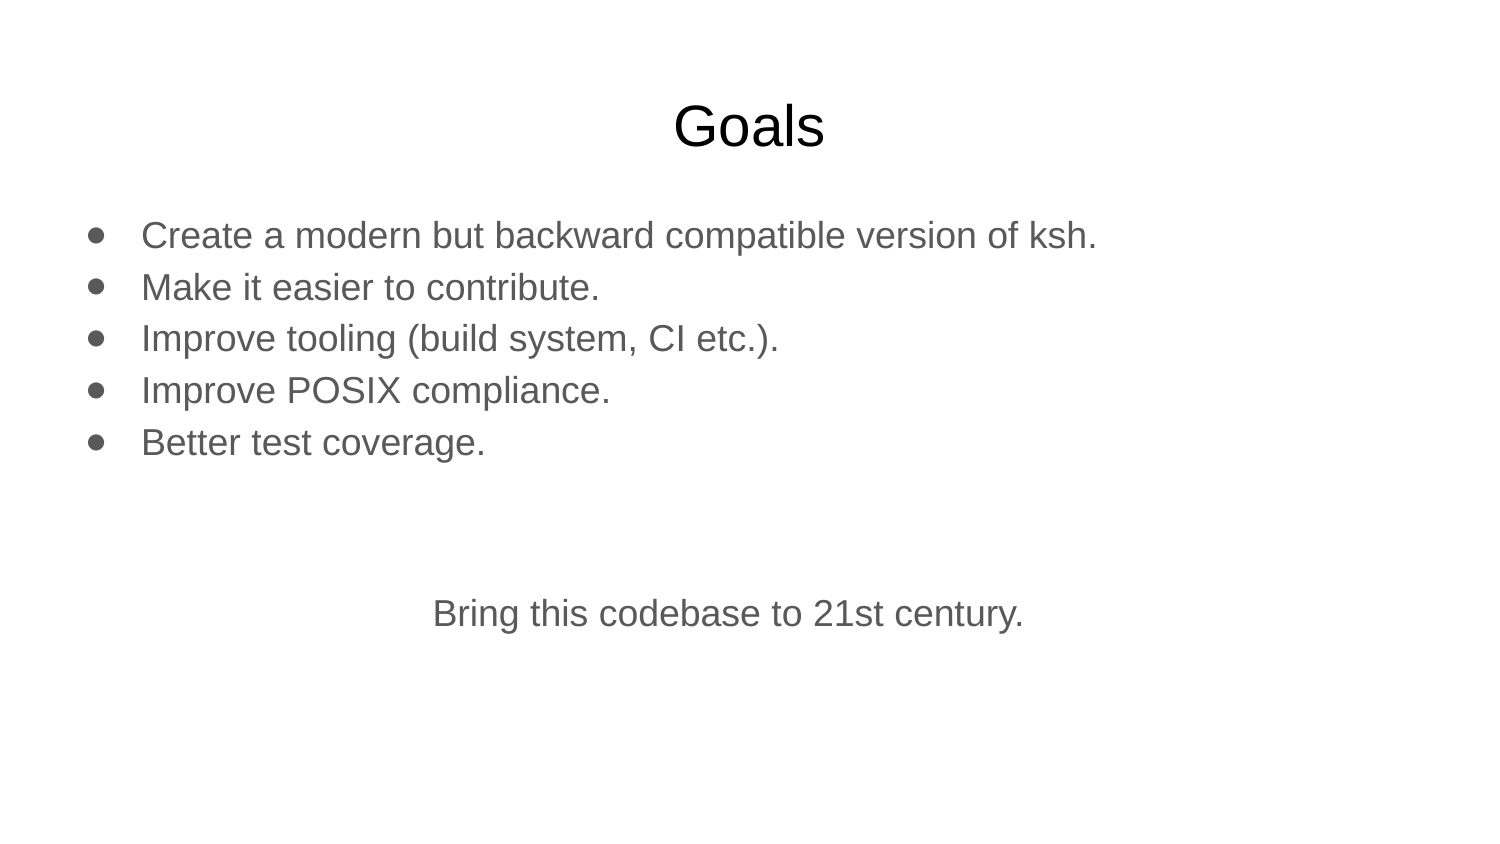

# Goals
Create a modern but backward compatible version of ksh.
Make it easier to contribute.
Improve tooling (build system, CI etc.).
Improve POSIX compliance.
Better test coverage.
Bring this codebase to 21st century.